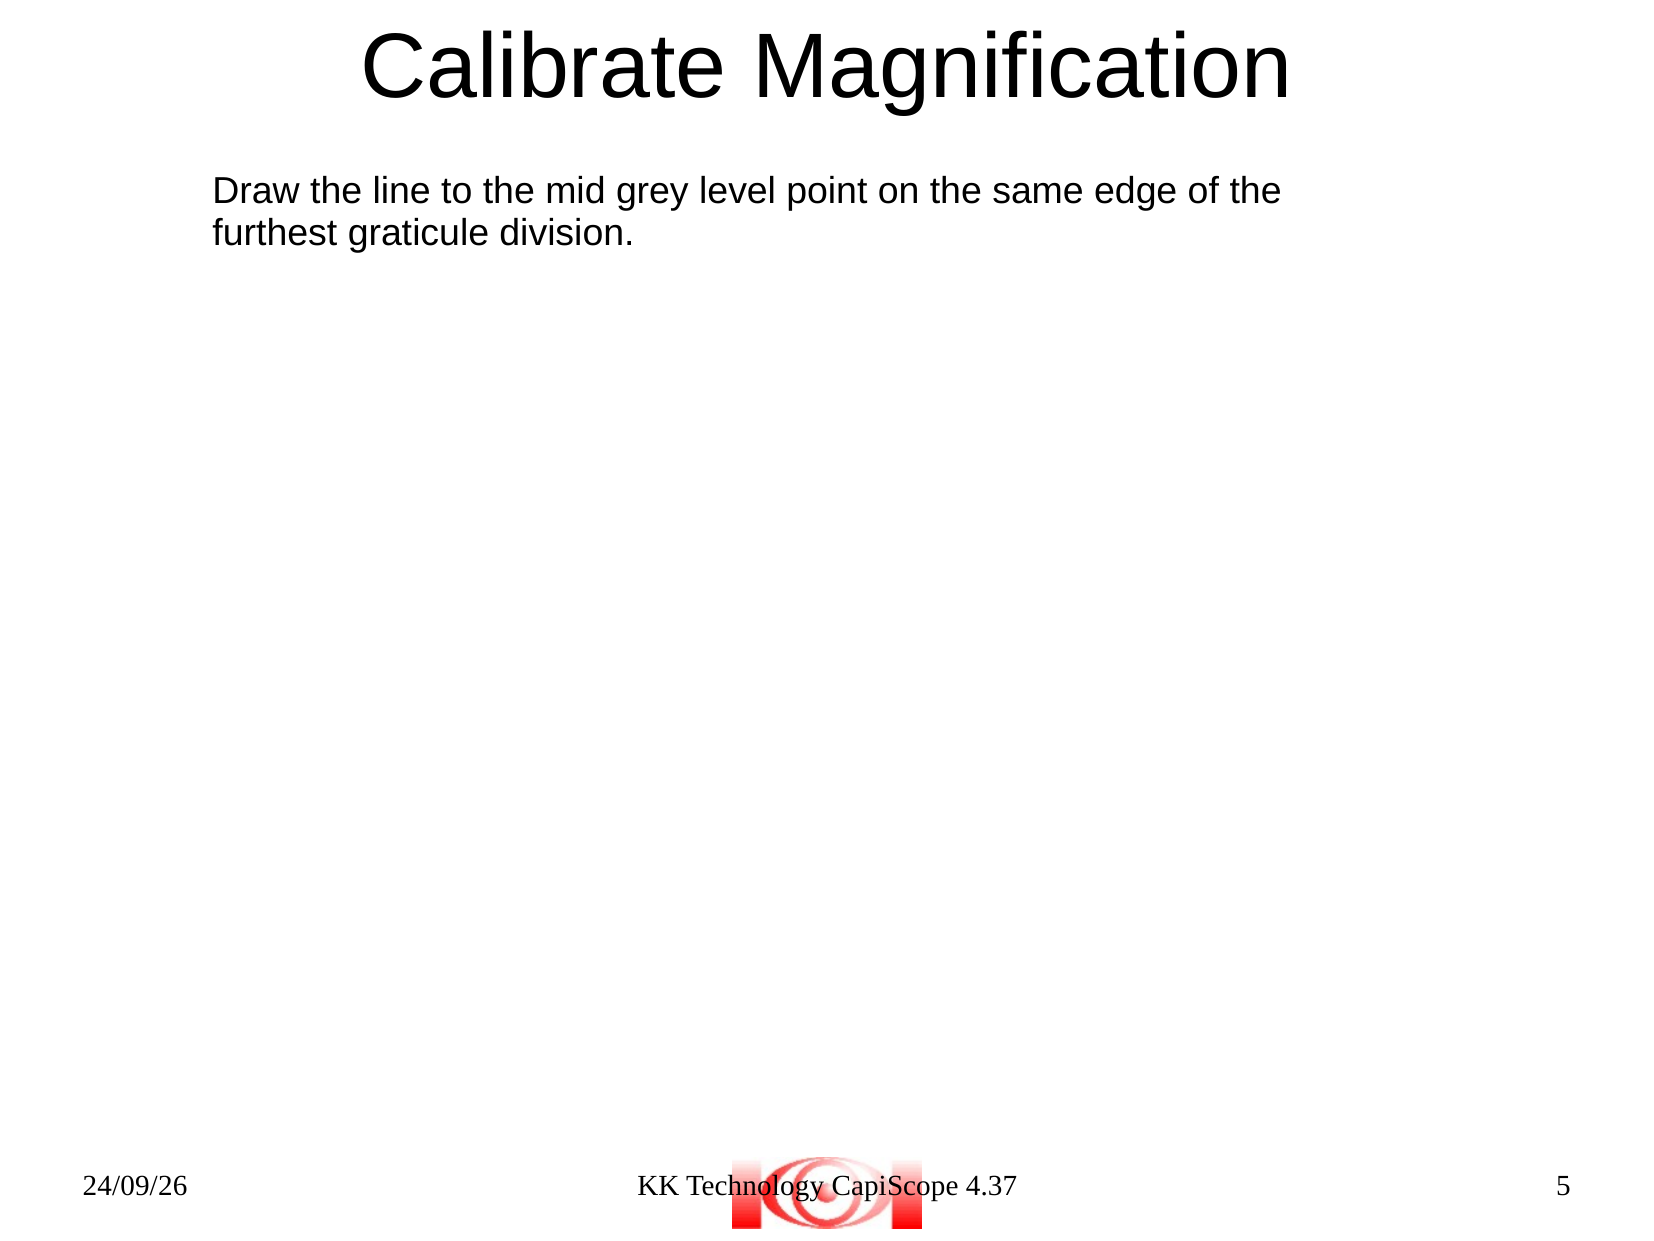

# Calibrate Magnification
Draw the line to the mid grey level point on the same edge of the furthest graticule division.
KK Technology CapiScope 4.37
5